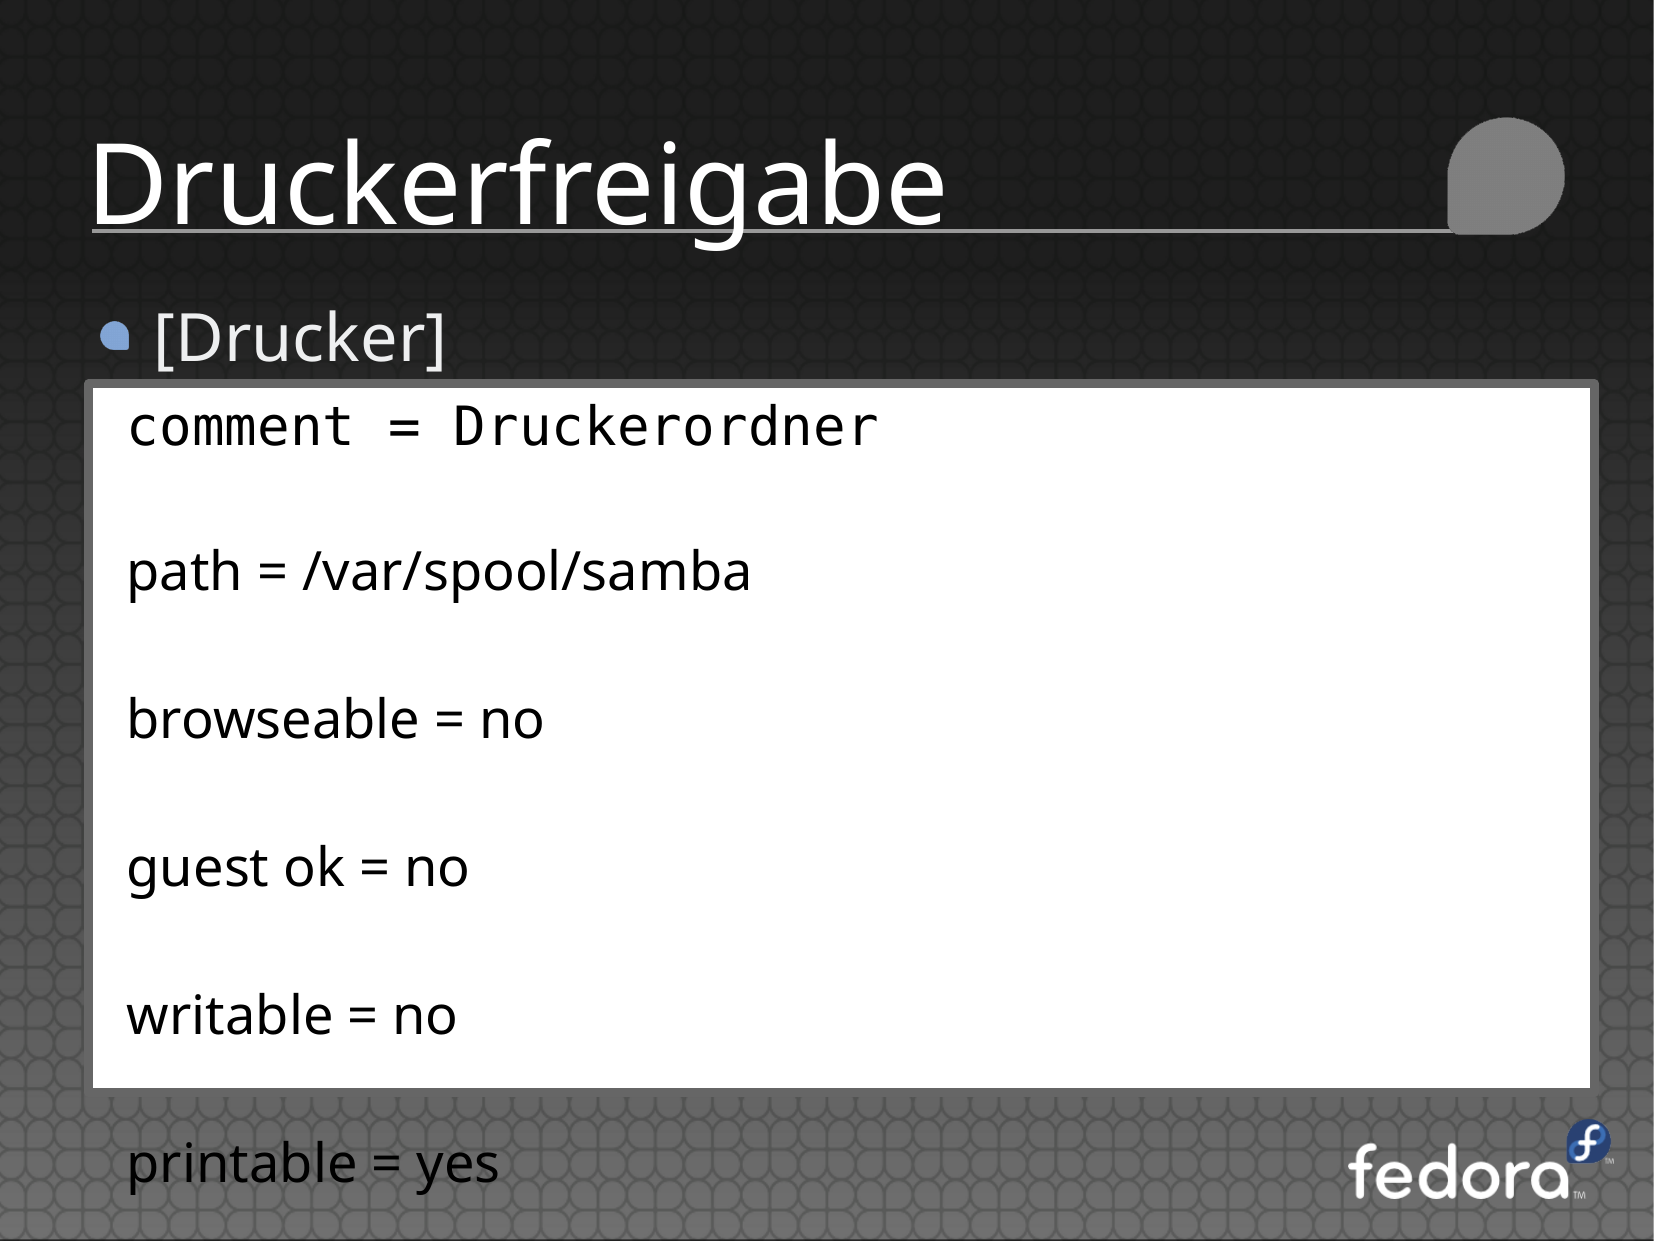

# Druckerfreigabe
[Drucker]
comment = Druckerordner
path = /var/spool/samba
browseable = no
guest ok = no
writable = no
printable = yes